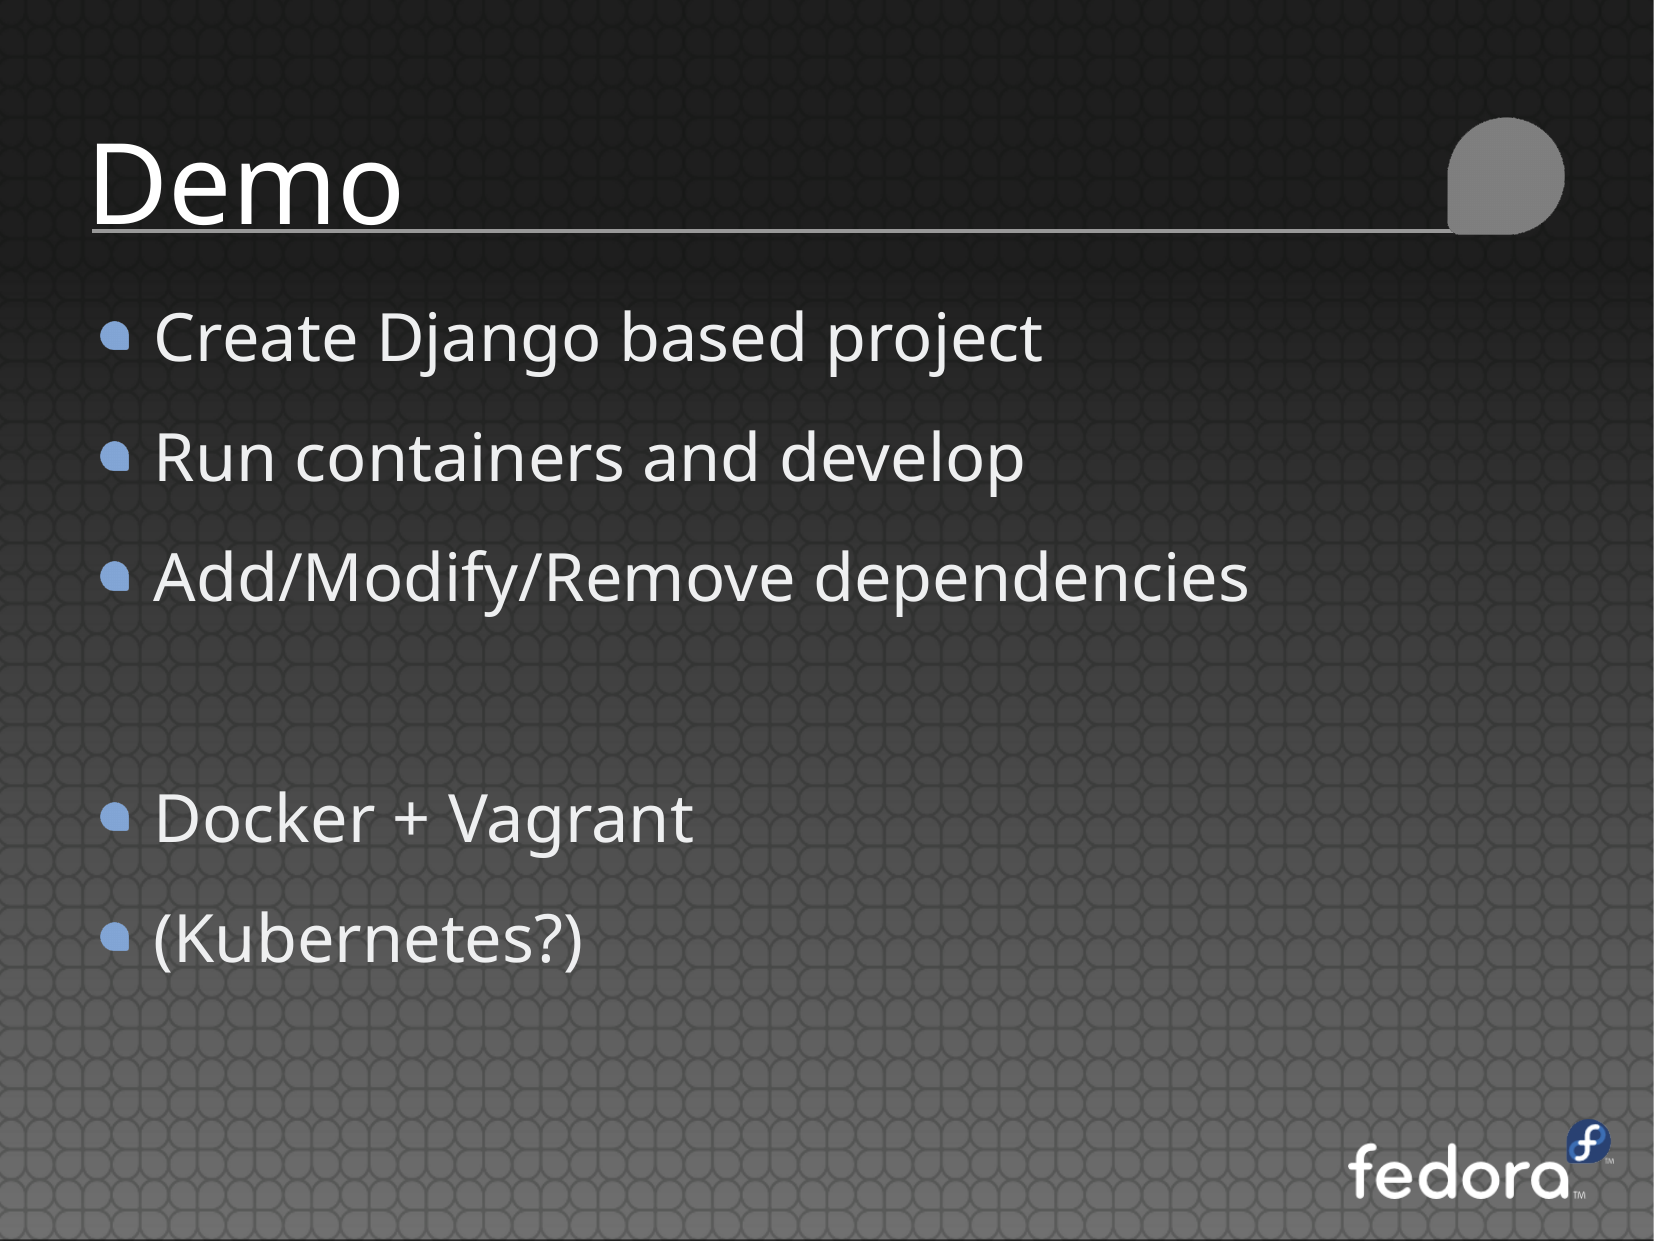

# Demo
Create Django based project
Run containers and develop
Add/Modify/Remove dependencies
Docker + Vagrant
(Kubernetes?)